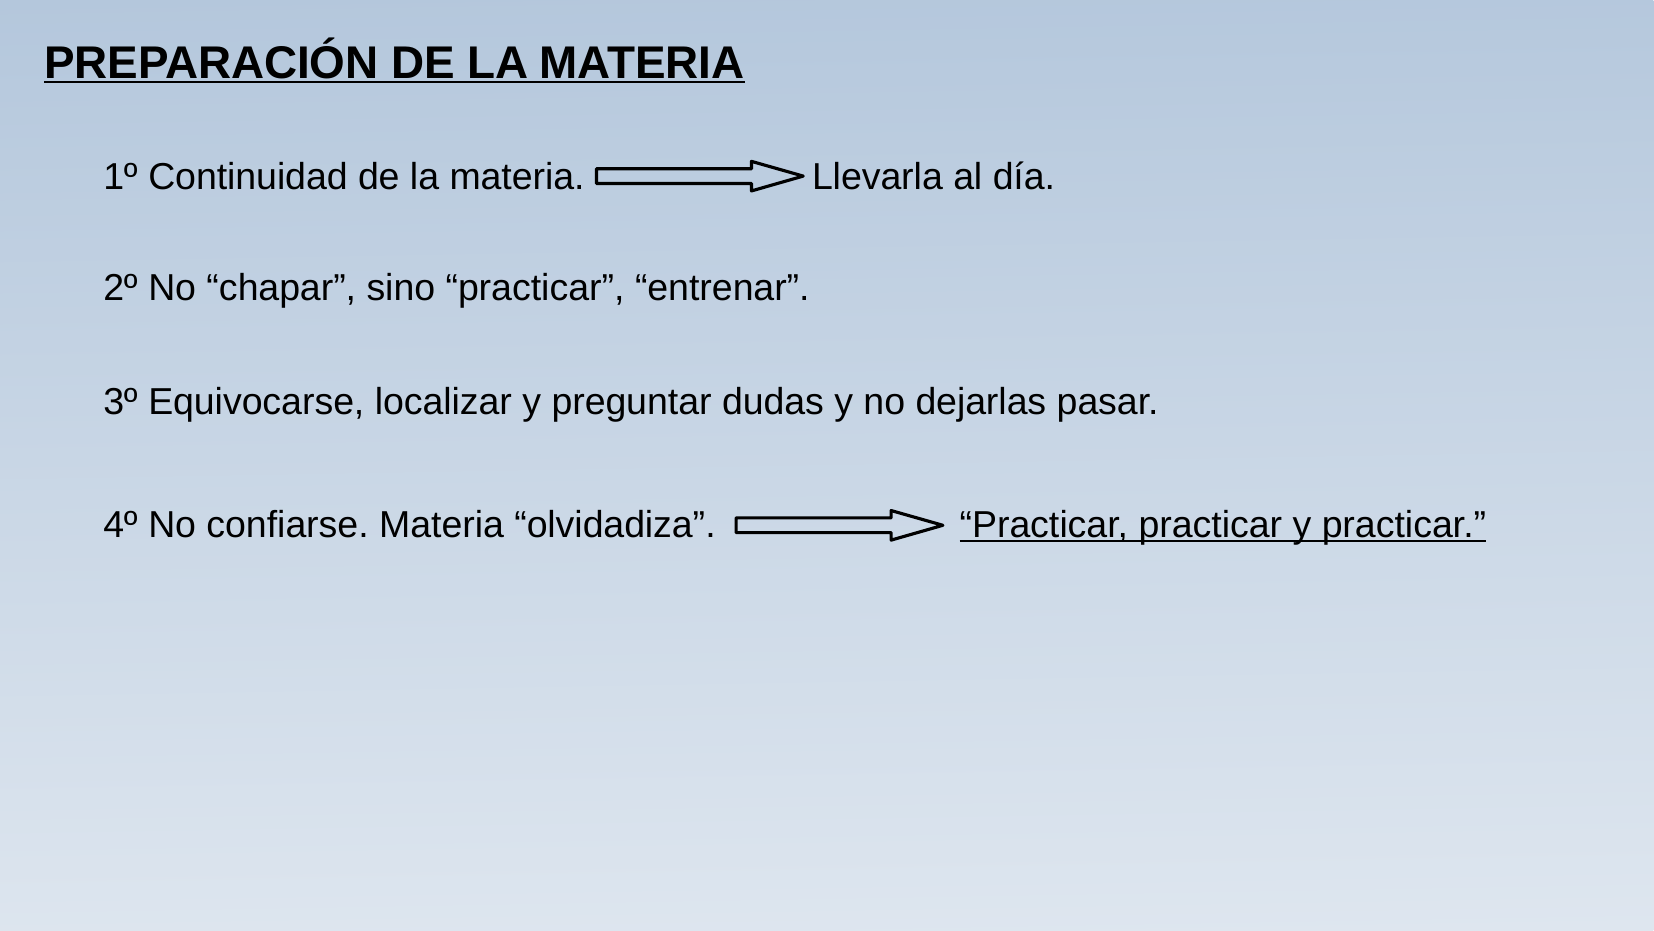

PREPARACIÓN DE LA MATERIA
1º Continuidad de la materia.
Llevarla al día.
2º No “chapar”, sino “practicar”, “entrenar”.
3º Equivocarse, localizar y preguntar dudas y no dejarlas pasar.
4º No confiarse. Materia “olvidadiza”.
“Practicar, practicar y practicar.”